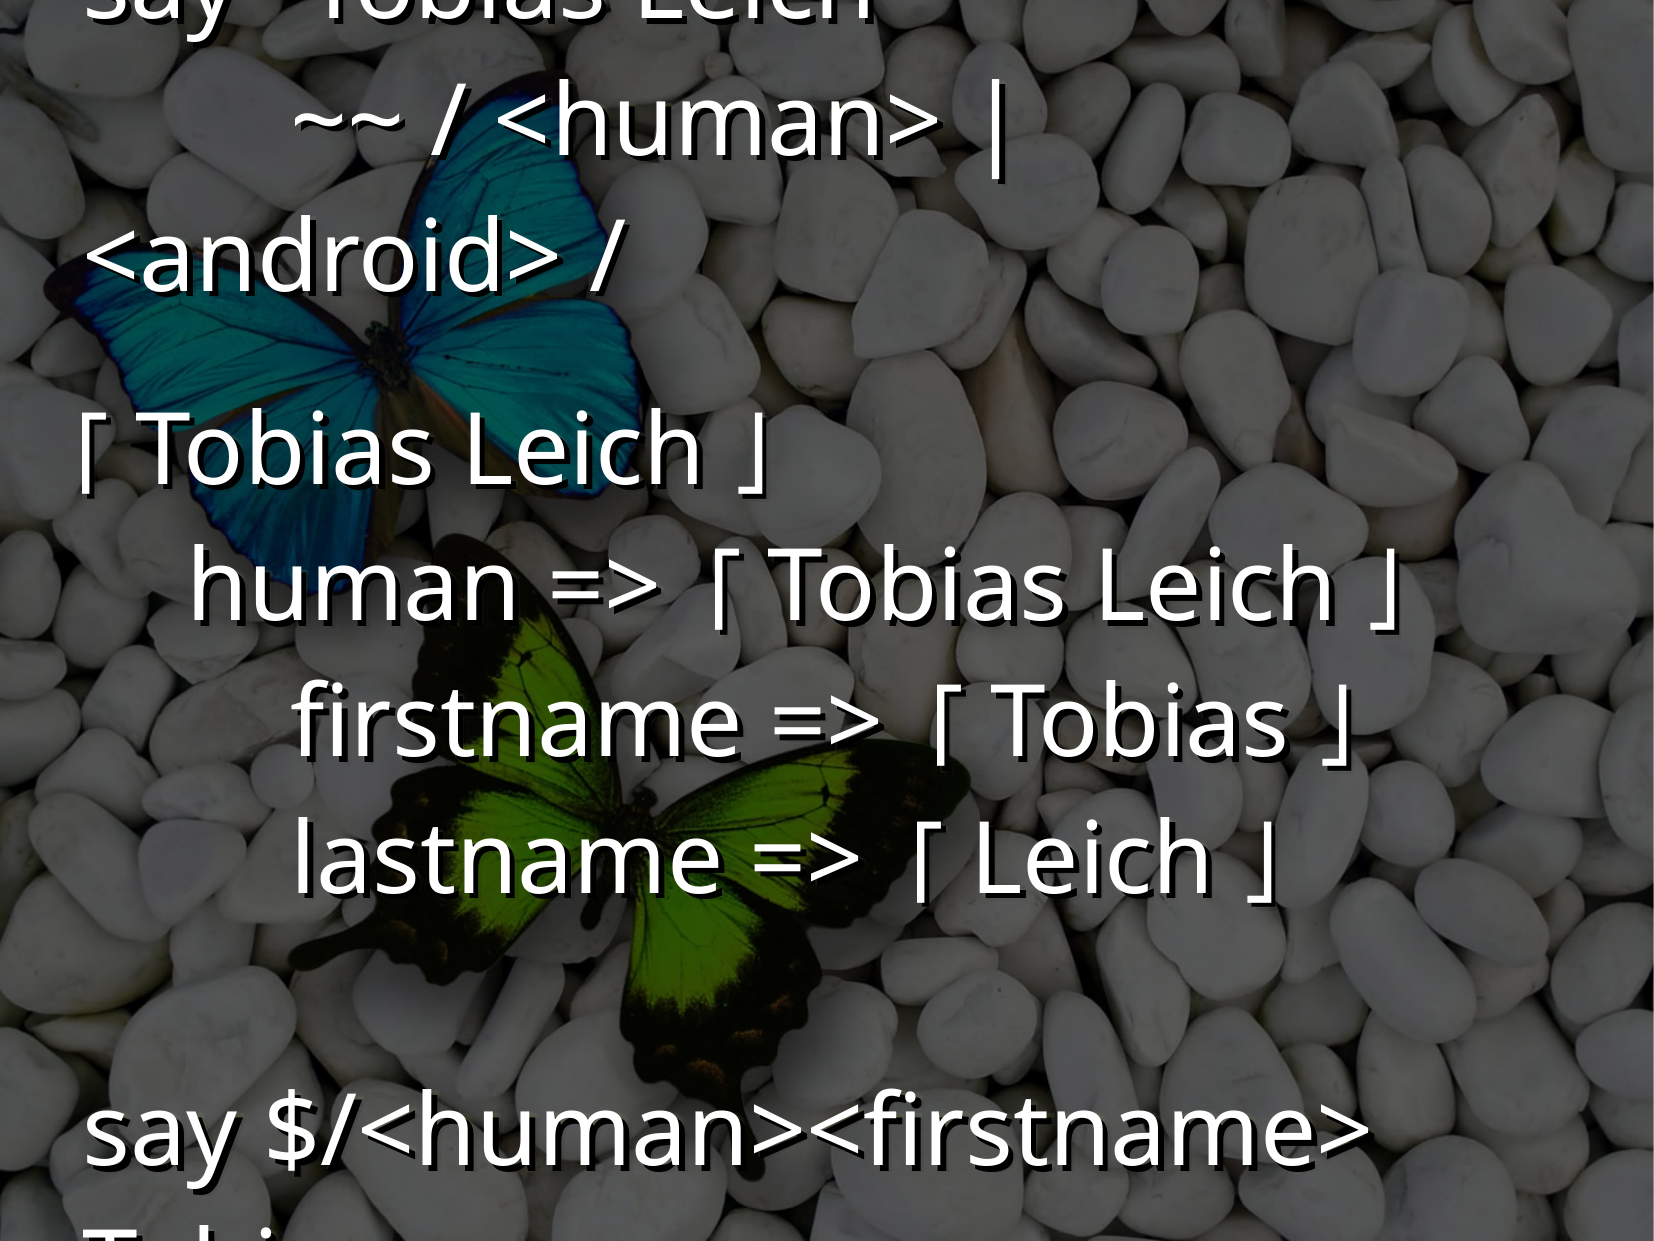

say "Tobias Leich"
 ~~ / <human> | <android> /
｢Tobias Leich｣
 human => ｢Tobias Leich｣
 firstname => ｢Tobias｣
 lastname => ｢Leich｣
say $/<human><firstname>
Tobias
#